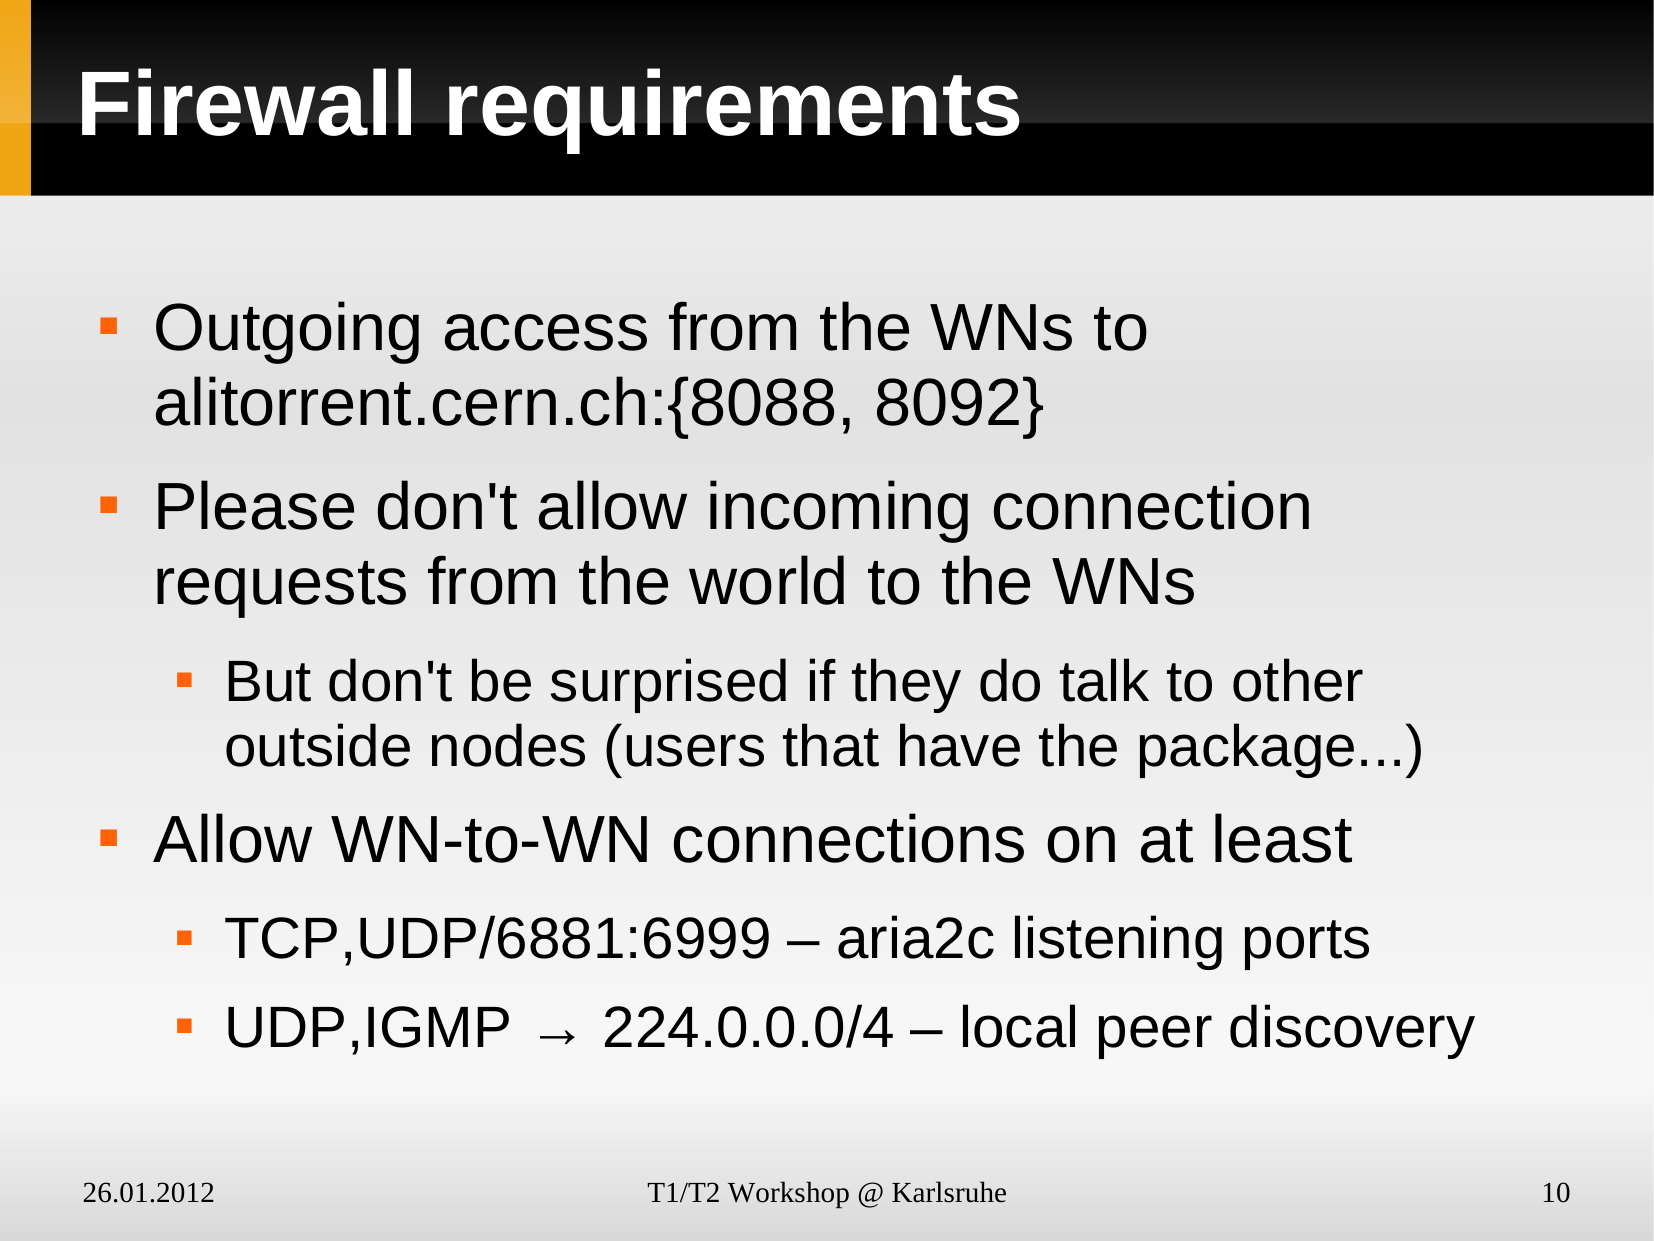

# Firewall requirements
Outgoing access from the WNs to alitorrent.cern.ch:{8088, 8092}
Please don't allow incoming connection requests from the world to the WNs
But don't be surprised if they do talk to other outside nodes (users that have the package...)
Allow WN-to-WN connections on at least
TCP,UDP/6881:6999 – aria2c listening ports
UDP,IGMP → 224.0.0.0/4 – local peer discovery
26.01.2012
T1/T2 Workshop @ Karlsruhe
10